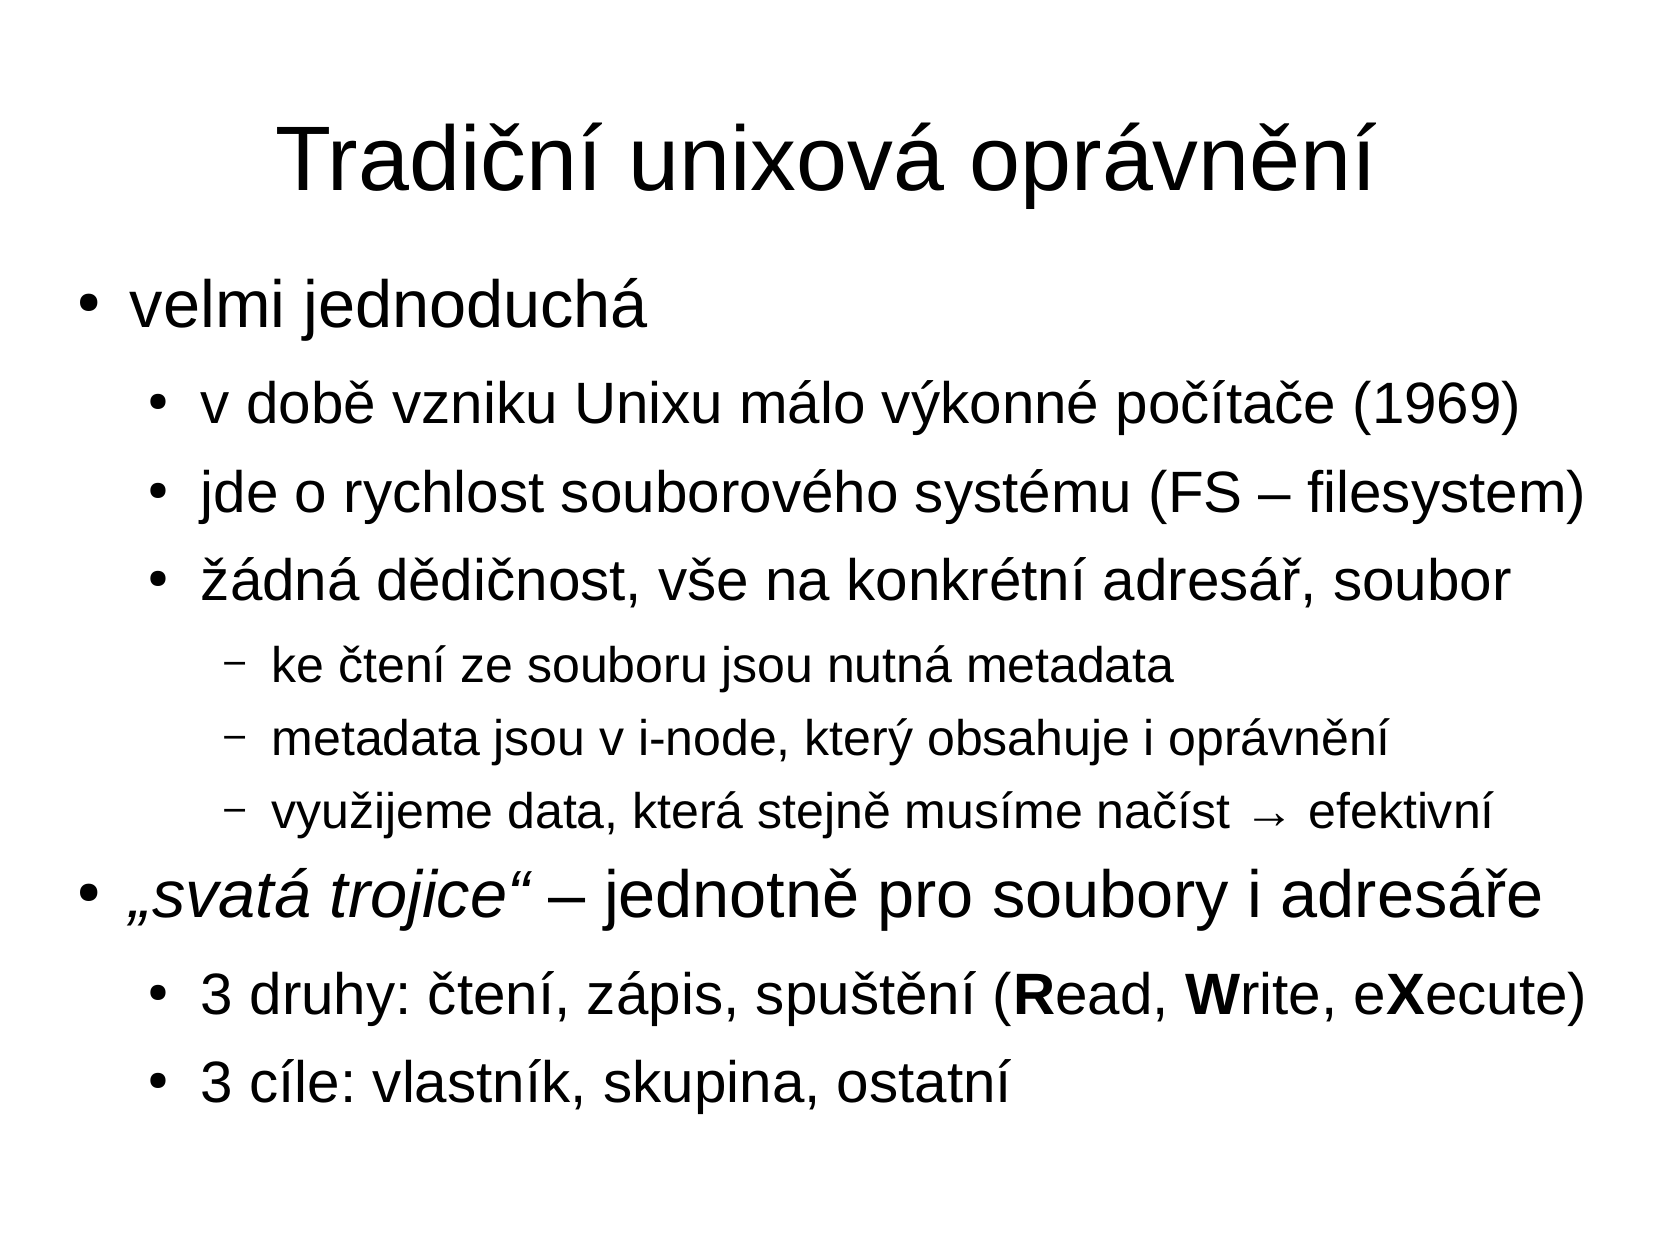

# Tradiční unixová oprávnění
velmi jednoduchá
v době vzniku Unixu málo výkonné počítače (1969)
jde o rychlost souborového systému (FS – filesystem)
žádná dědičnost, vše na konkrétní adresář, soubor
ke čtení ze souboru jsou nutná metadata
metadata jsou v i-node, který obsahuje i oprávnění
využijeme data, která stejně musíme načíst → efektivní
„svatá trojice“ – jednotně pro soubory i adresáře
3 druhy: čtení, zápis, spuštění (Read, Write, eXecute)
3 cíle: vlastník, skupina, ostatní